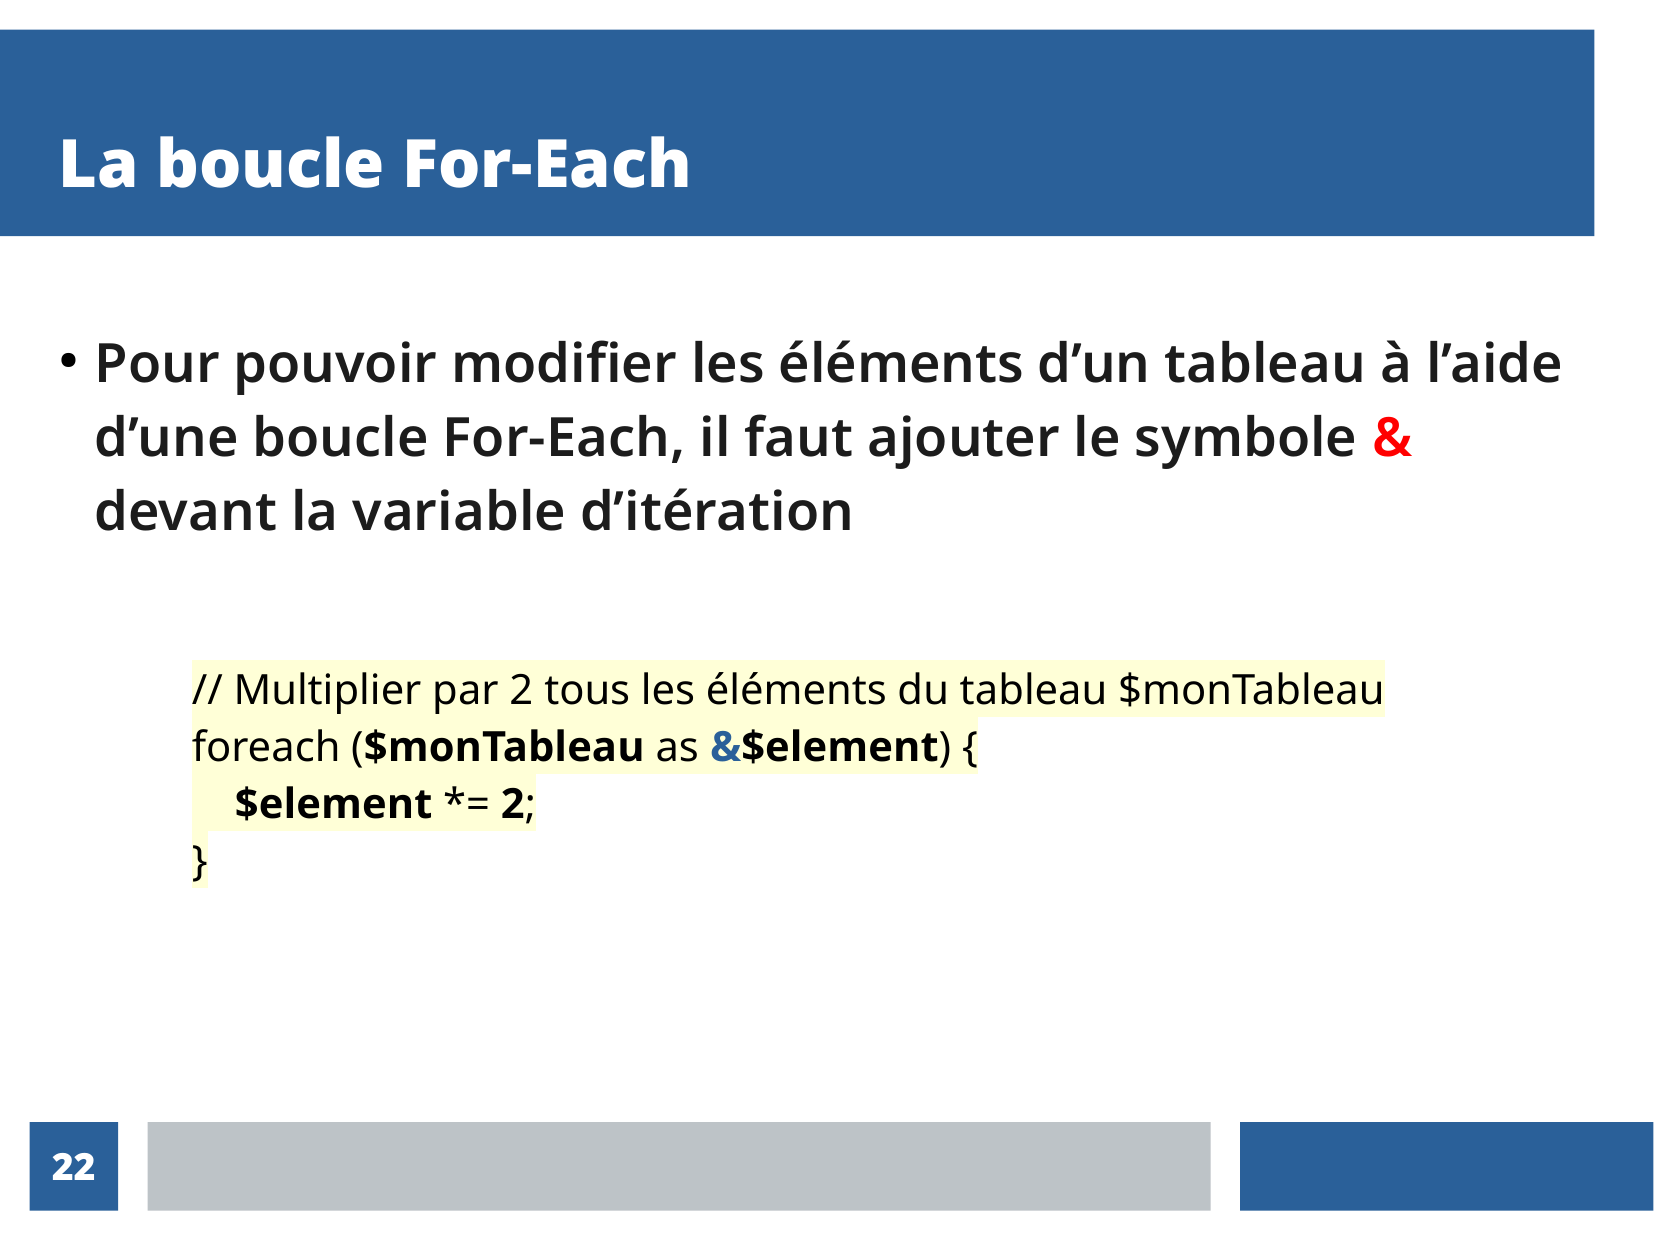

# La boucle For-Each
Pour pouvoir modifier les éléments d’un tableau à l’aide d’une boucle For-Each, il faut ajouter le symbole & devant la variable d’itération
// Multiplier par 2 tous les éléments du tableau $monTableau
foreach ($monTableau as &$element) {
 $element *= 2;
}
22